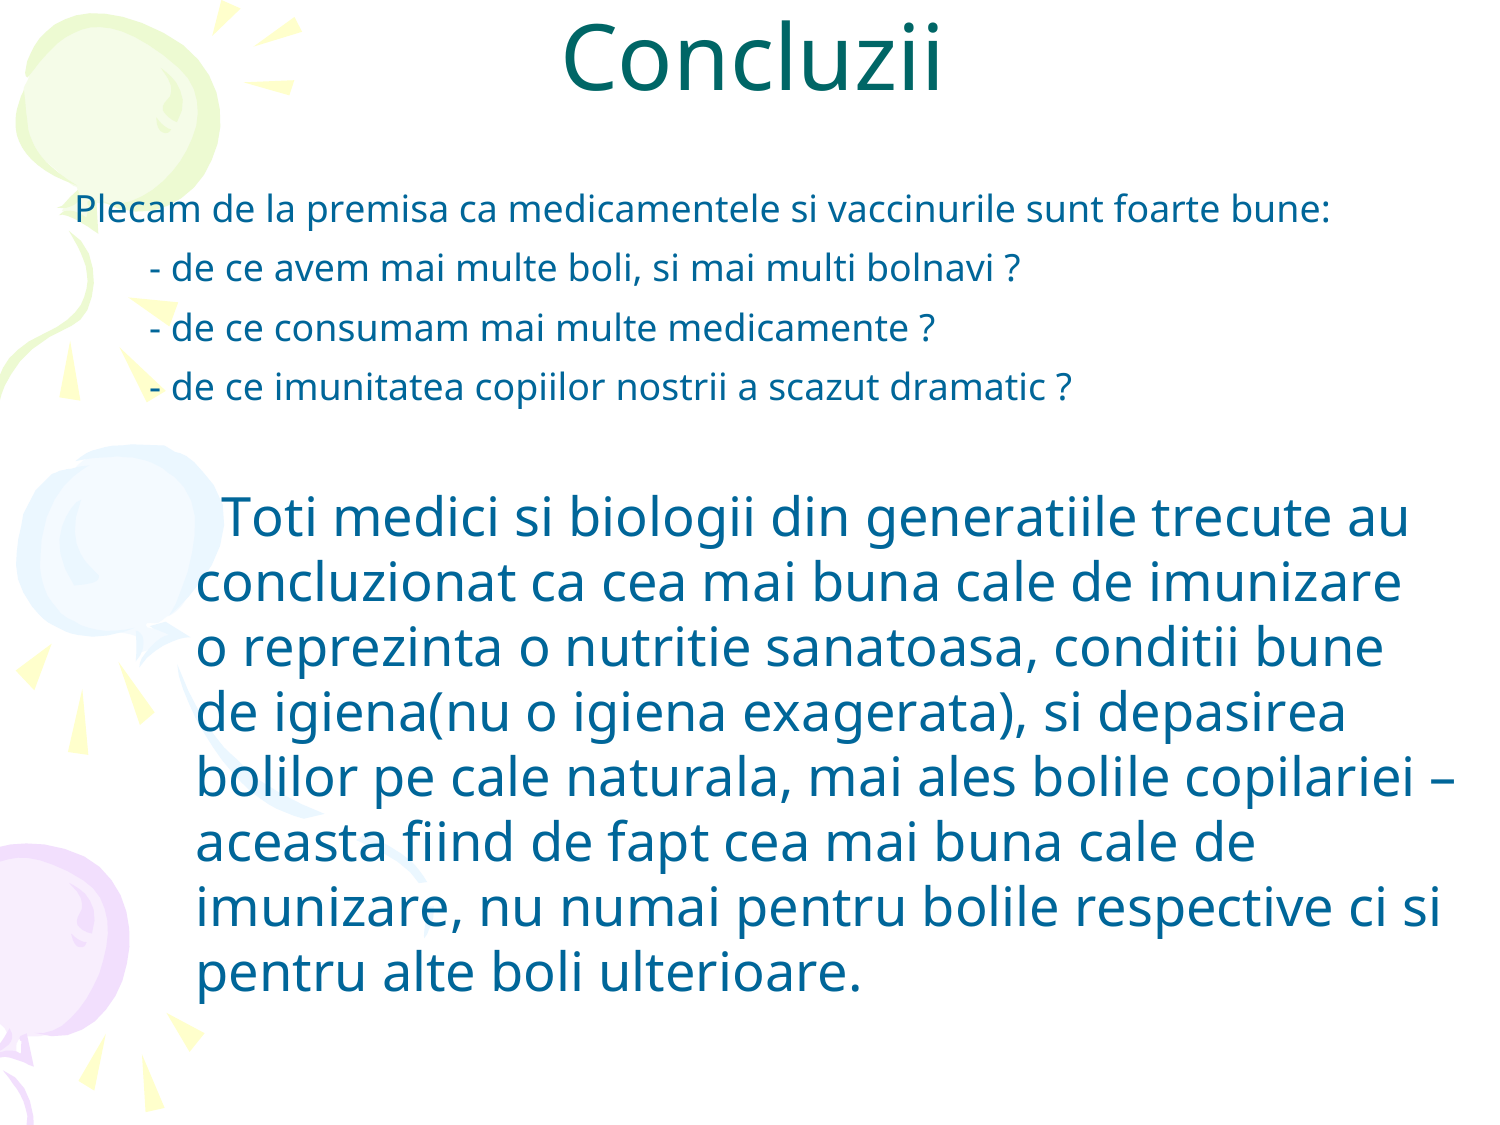

# Concluzii
Plecam de la premisa ca medicamentele si vaccinurile sunt foarte bune:
- de ce avem mai multe boli, si mai multi bolnavi ?
- de ce consumam mai multe medicamente ?
- de ce imunitatea copiilor nostrii a scazut dramatic ?
 Toti medici si biologii din generatiile trecute au concluzionat ca cea mai buna cale de imunizare o reprezinta o nutritie sanatoasa, conditii bune de igiena(nu o igiena exagerata), si depasirea bolilor pe cale naturala, mai ales bolile copilariei – aceasta fiind de fapt cea mai buna cale de imunizare, nu numai pentru bolile respective ci si pentru alte boli ulterioare.